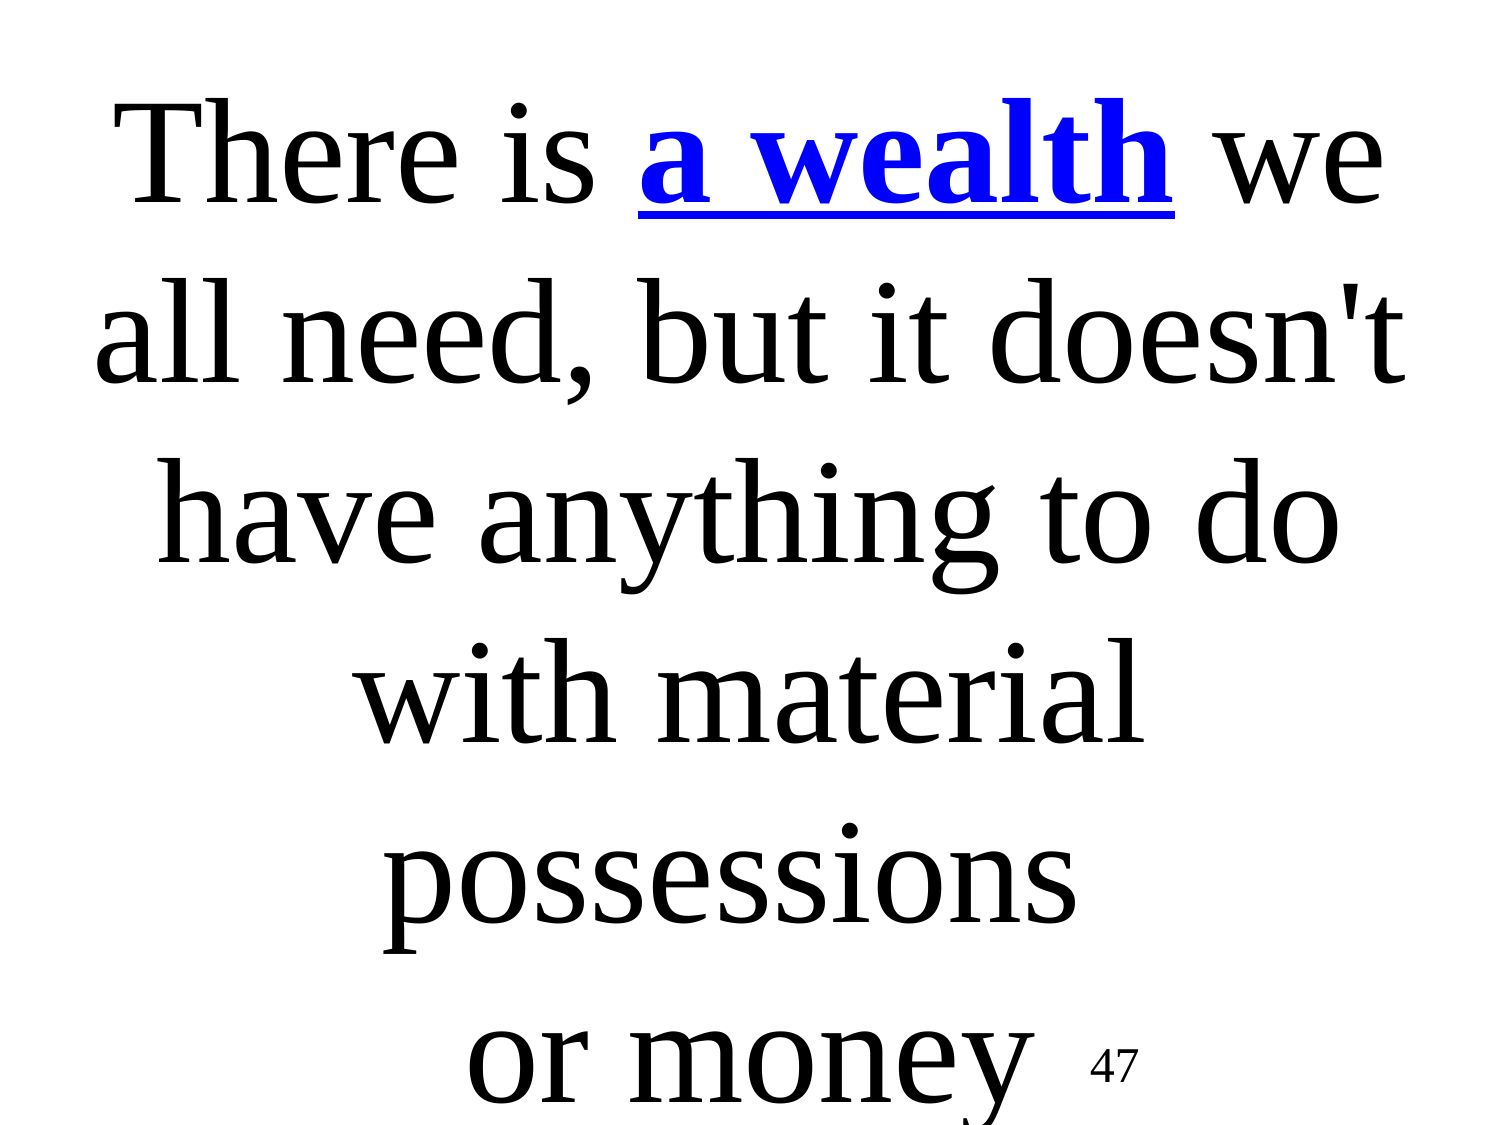

There is a wealth we all need, but it doesn't have anything to do with material possessions
or money
47